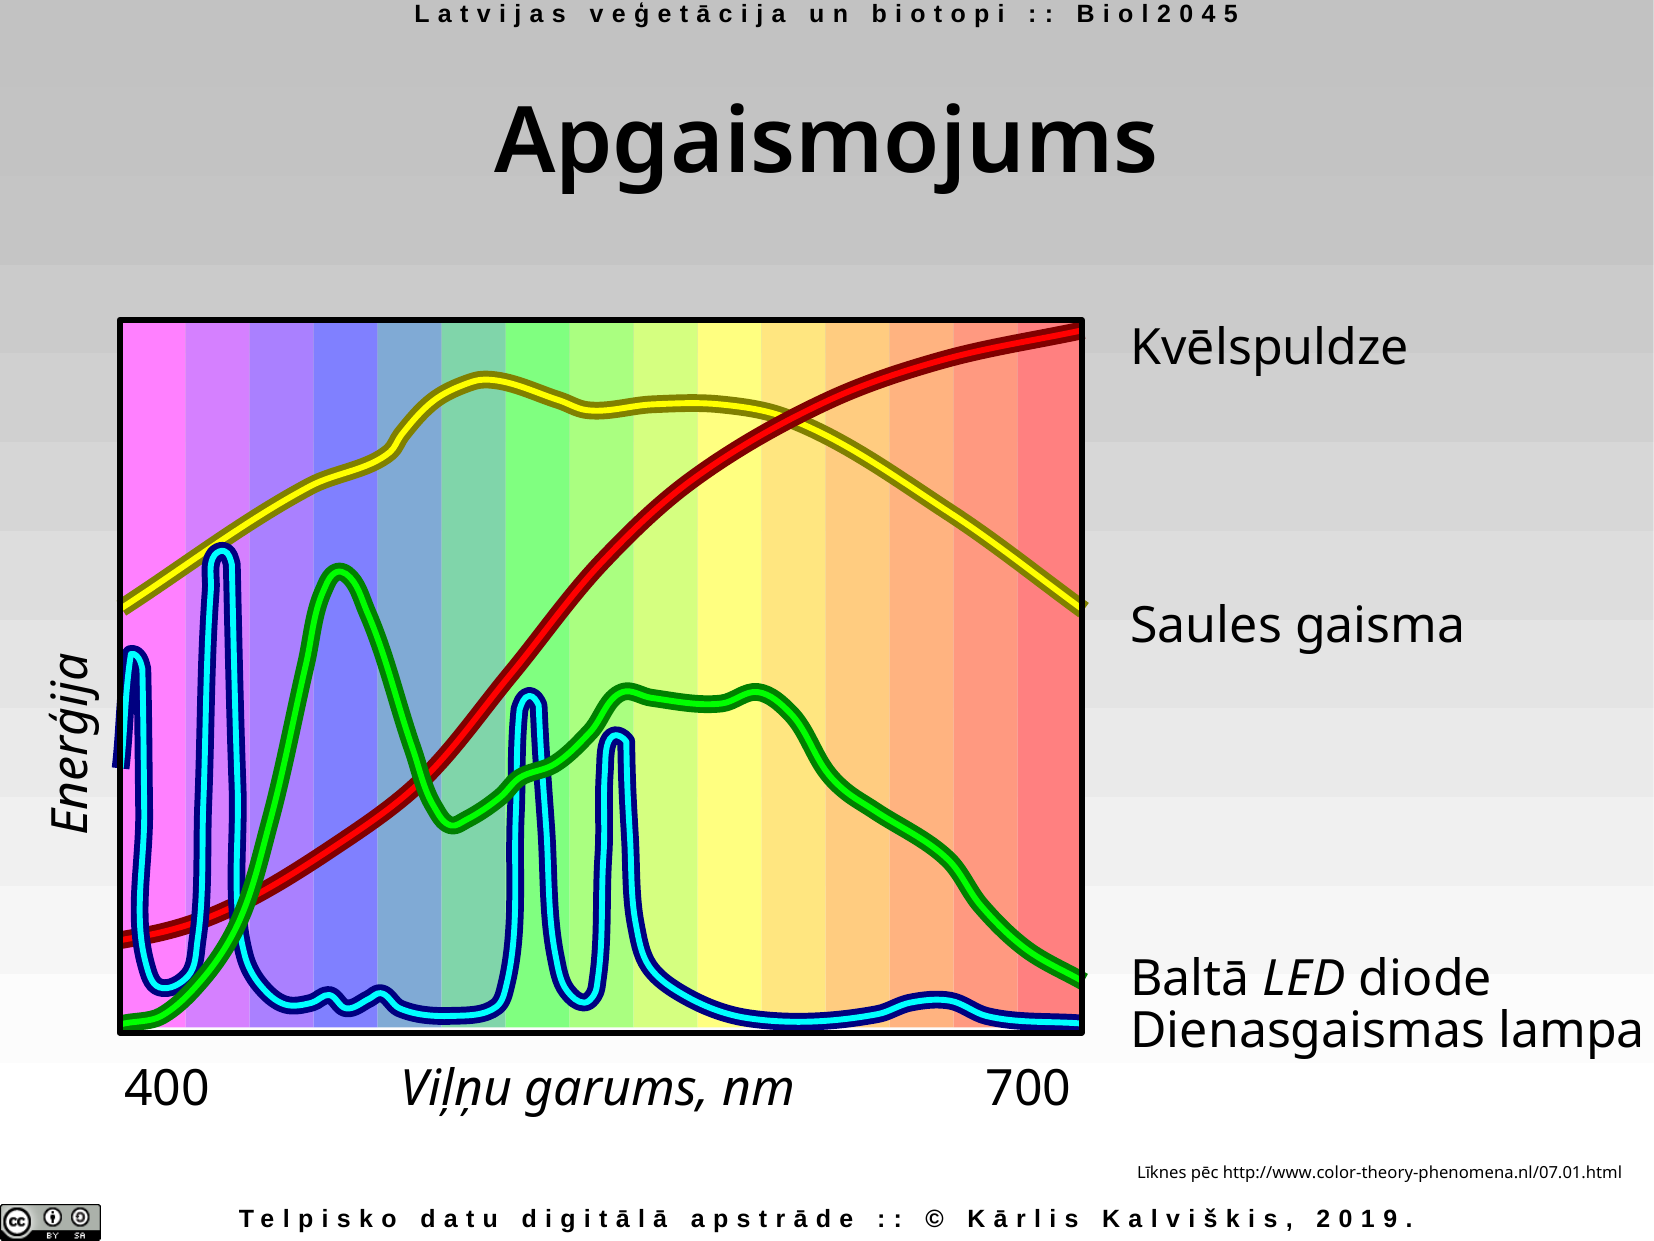

# Apgaismojums
Kvēlspuldze
Saules gaisma
Dienasgaismas lampa
Baltā LED diode
Enerģija
400
Viļņu garums, nm
700
Līknes pēc http://www.color-theory-phenomena.nl/07.01.html